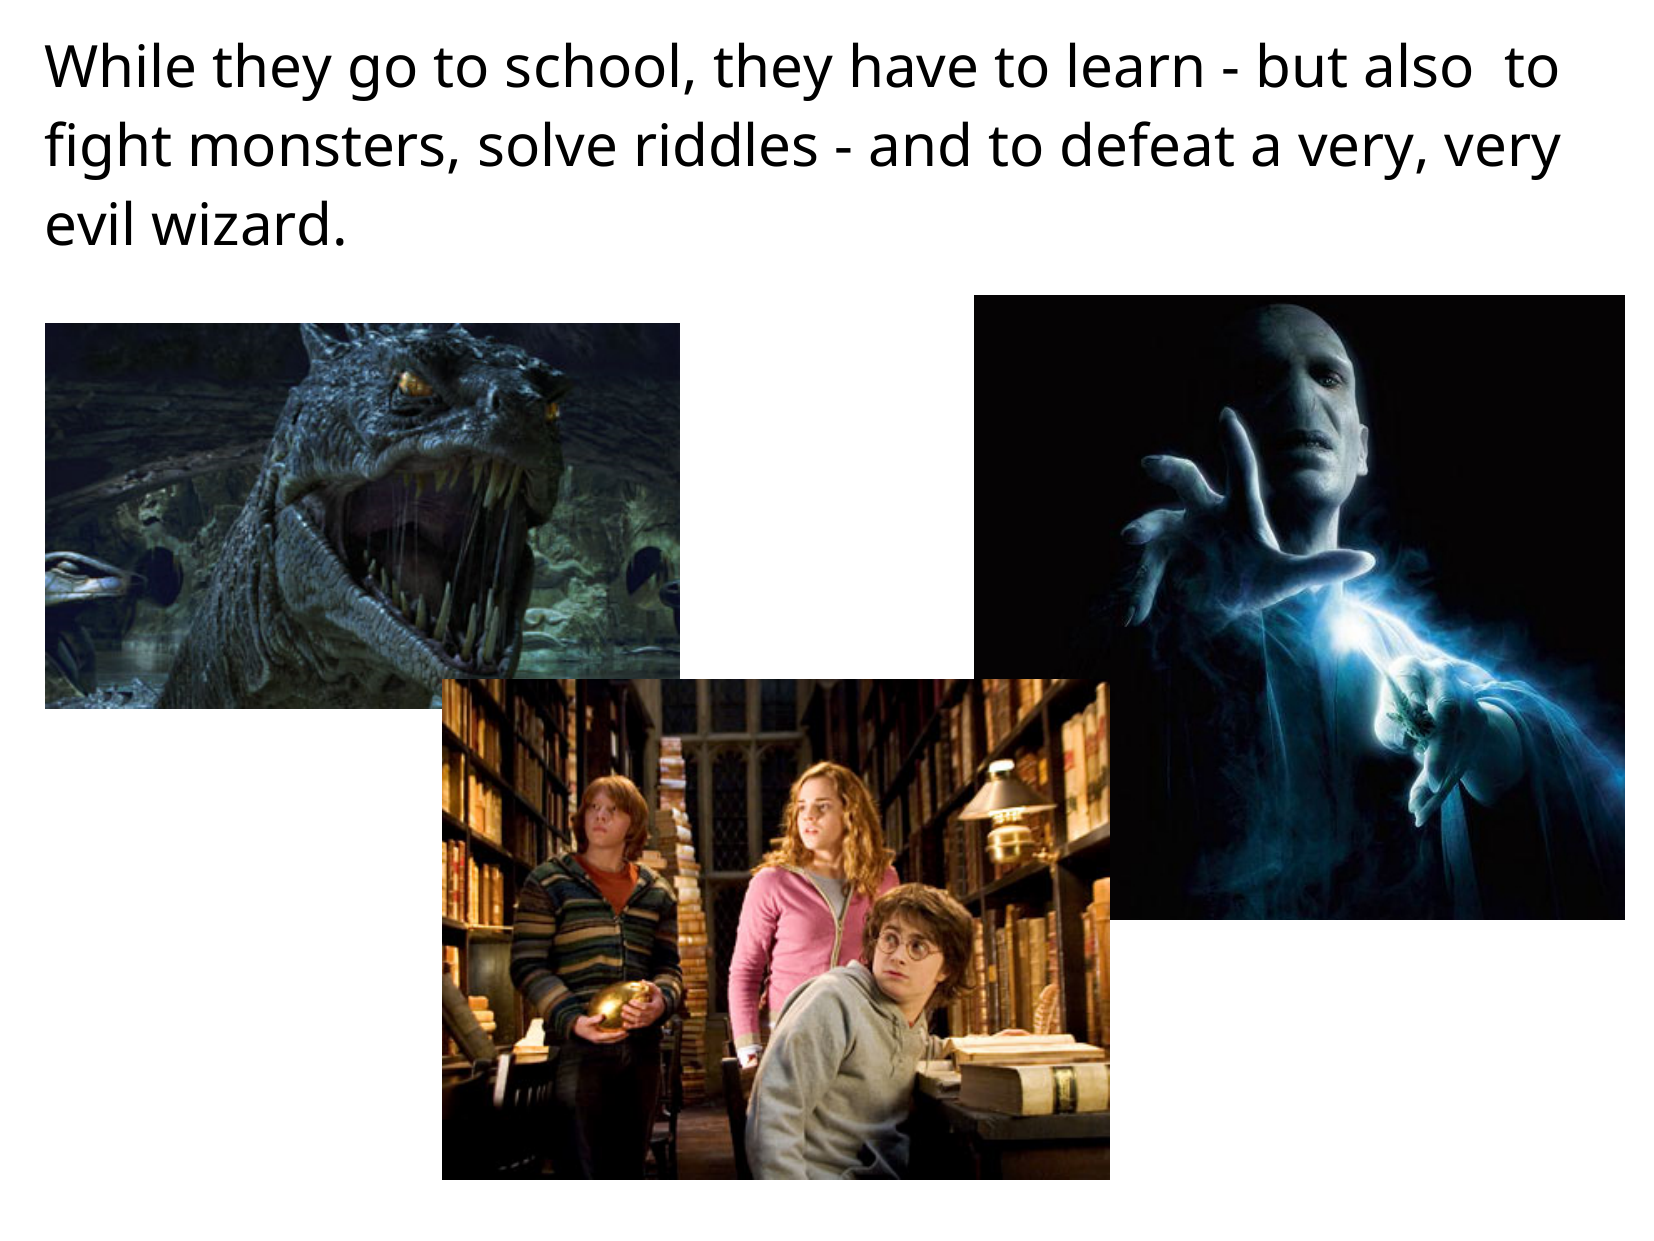

While they go to school, they have to learn - but also to
fight monsters, solve riddles - and to defeat a very, very
evil wizard.